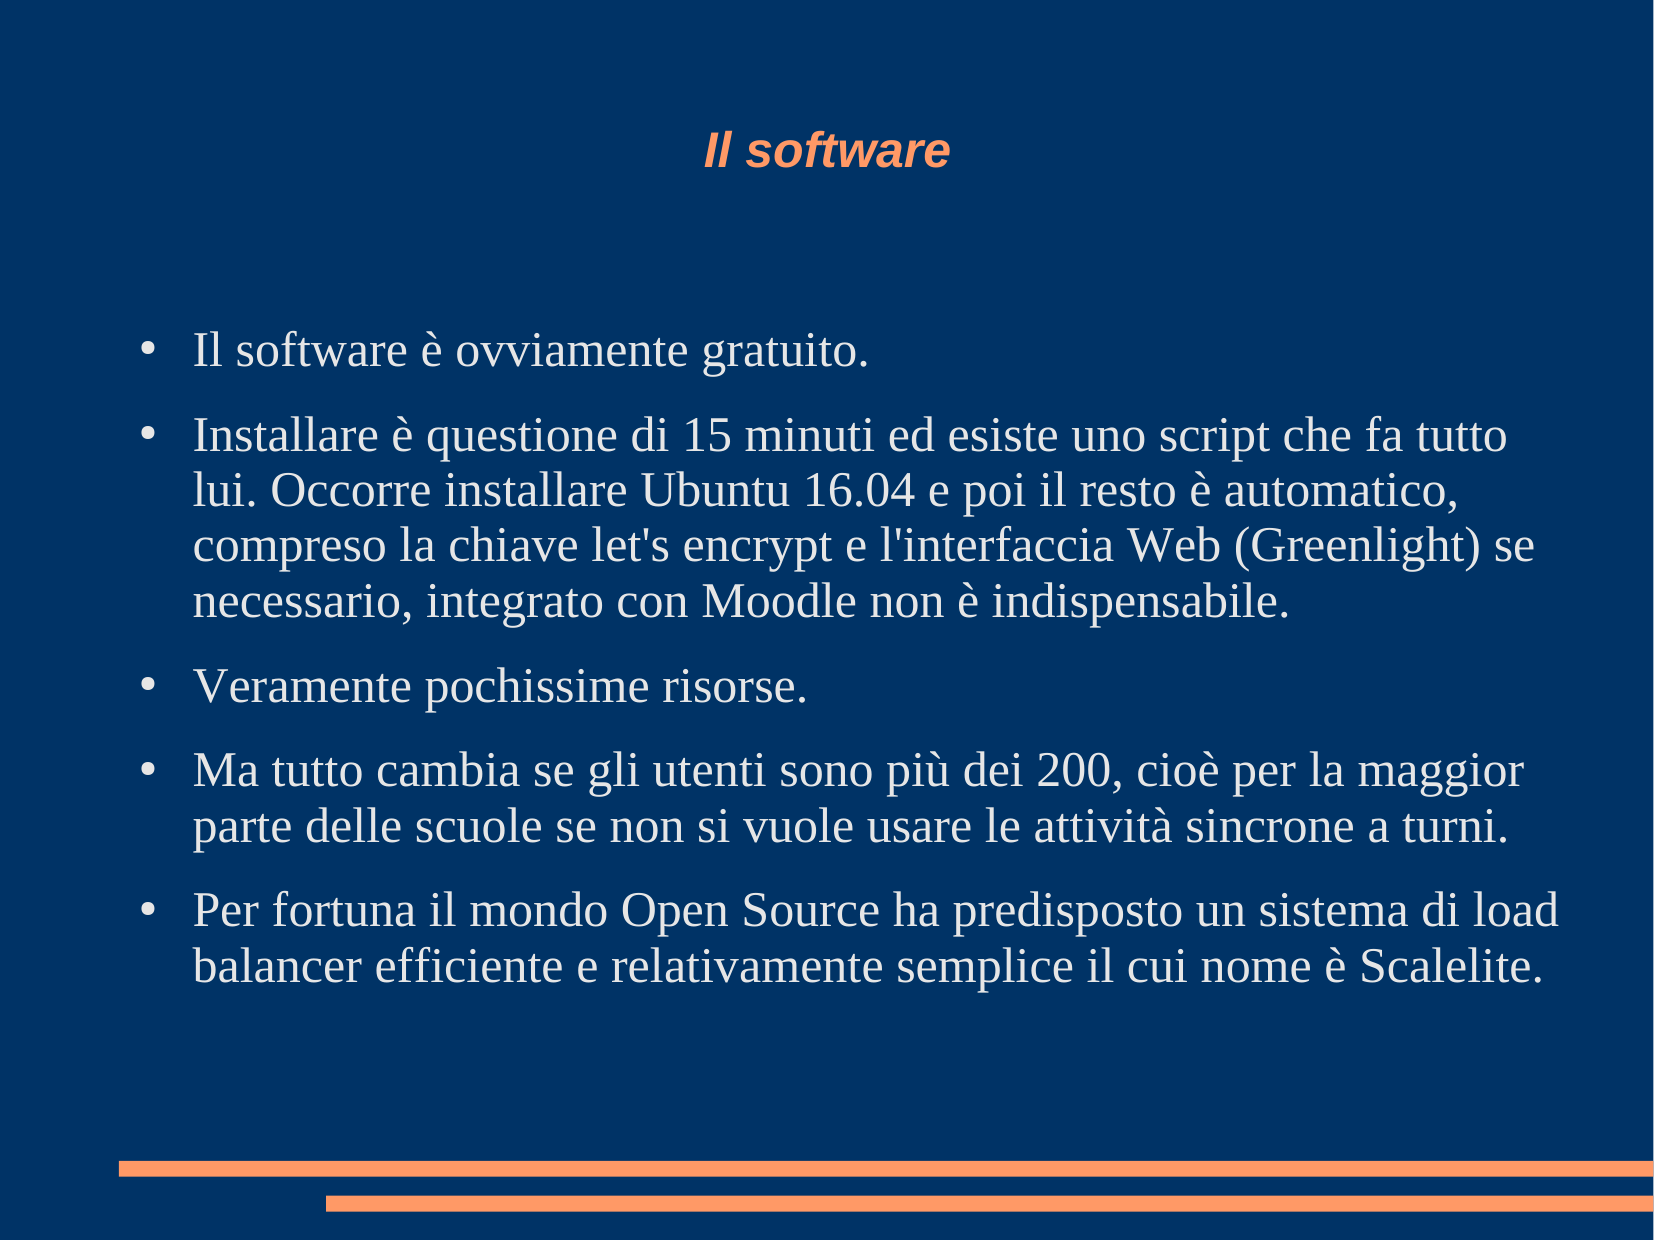

# Il software
Il software è ovviamente gratuito.
Installare è questione di 15 minuti ed esiste uno script che fa tutto lui. Occorre installare Ubuntu 16.04 e poi il resto è automatico, compreso la chiave let's encrypt e l'interfaccia Web (Greenlight) se necessario, integrato con Moodle non è indispensabile.
Veramente pochissime risorse.
Ma tutto cambia se gli utenti sono più dei 200, cioè per la maggior parte delle scuole se non si vuole usare le attività sincrone a turni.
Per fortuna il mondo Open Source ha predisposto un sistema di load balancer efficiente e relativamente semplice il cui nome è Scalelite.